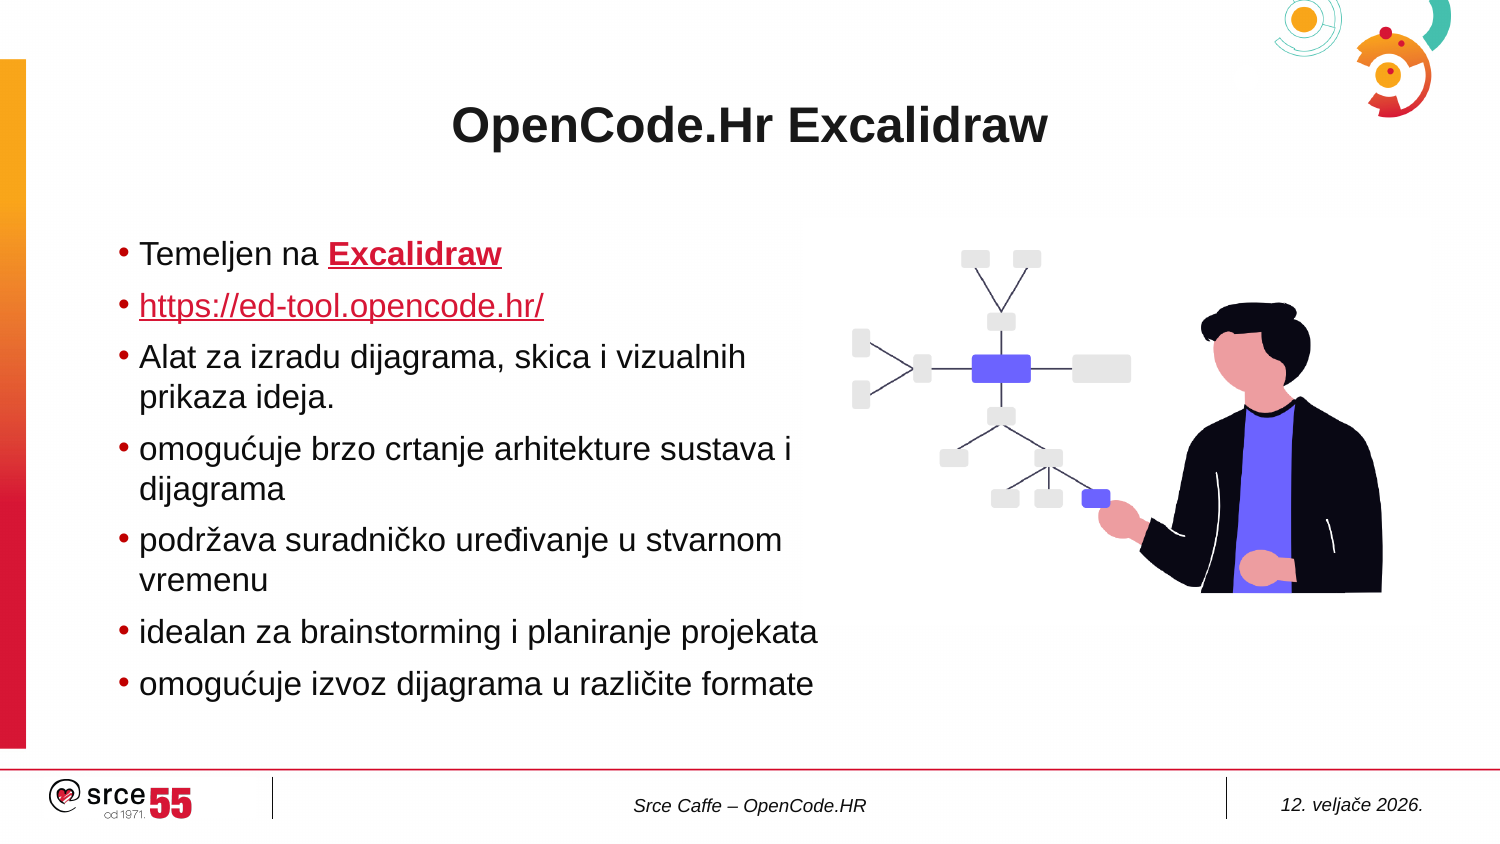

# OpenCode.Hr Excalidraw
Temeljen na Excalidraw
https://ed-tool.opencode.hr/
Alat za izradu dijagrama, skica i vizualnih prikaza ideja.
omogućuje brzo crtanje arhitekture sustava i dijagrama
podržava suradničko uređivanje u stvarnom vremenu
idealan za brainstorming i planiranje projekata
omogućuje izvoz dijagrama u različite formate
12. veljače 2026.
Srce Caffe – OpenCode.HR